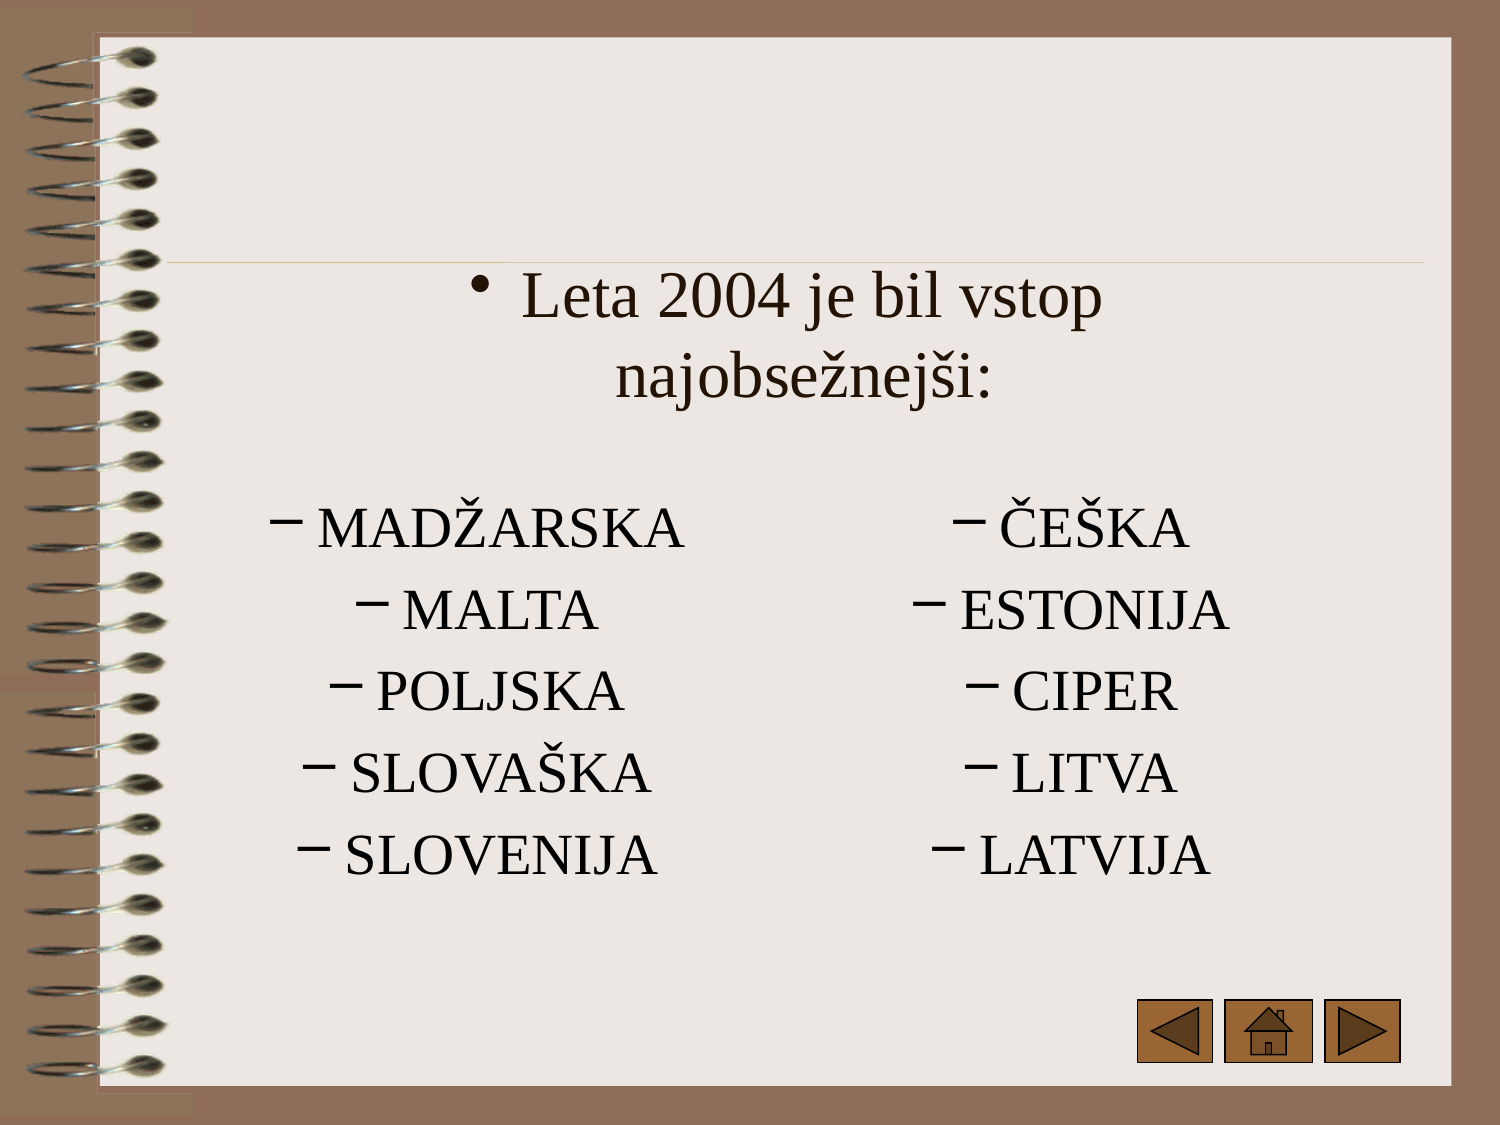

# Leta 2004 je bil vstop najobsežnejši:
 MADŽARSKA
 MALTA
 POLJSKA
 SLOVAŠKA
 SLOVENIJA
 ČEŠKA
 ESTONIJA
 CIPER
 LITVA
 LATVIJA